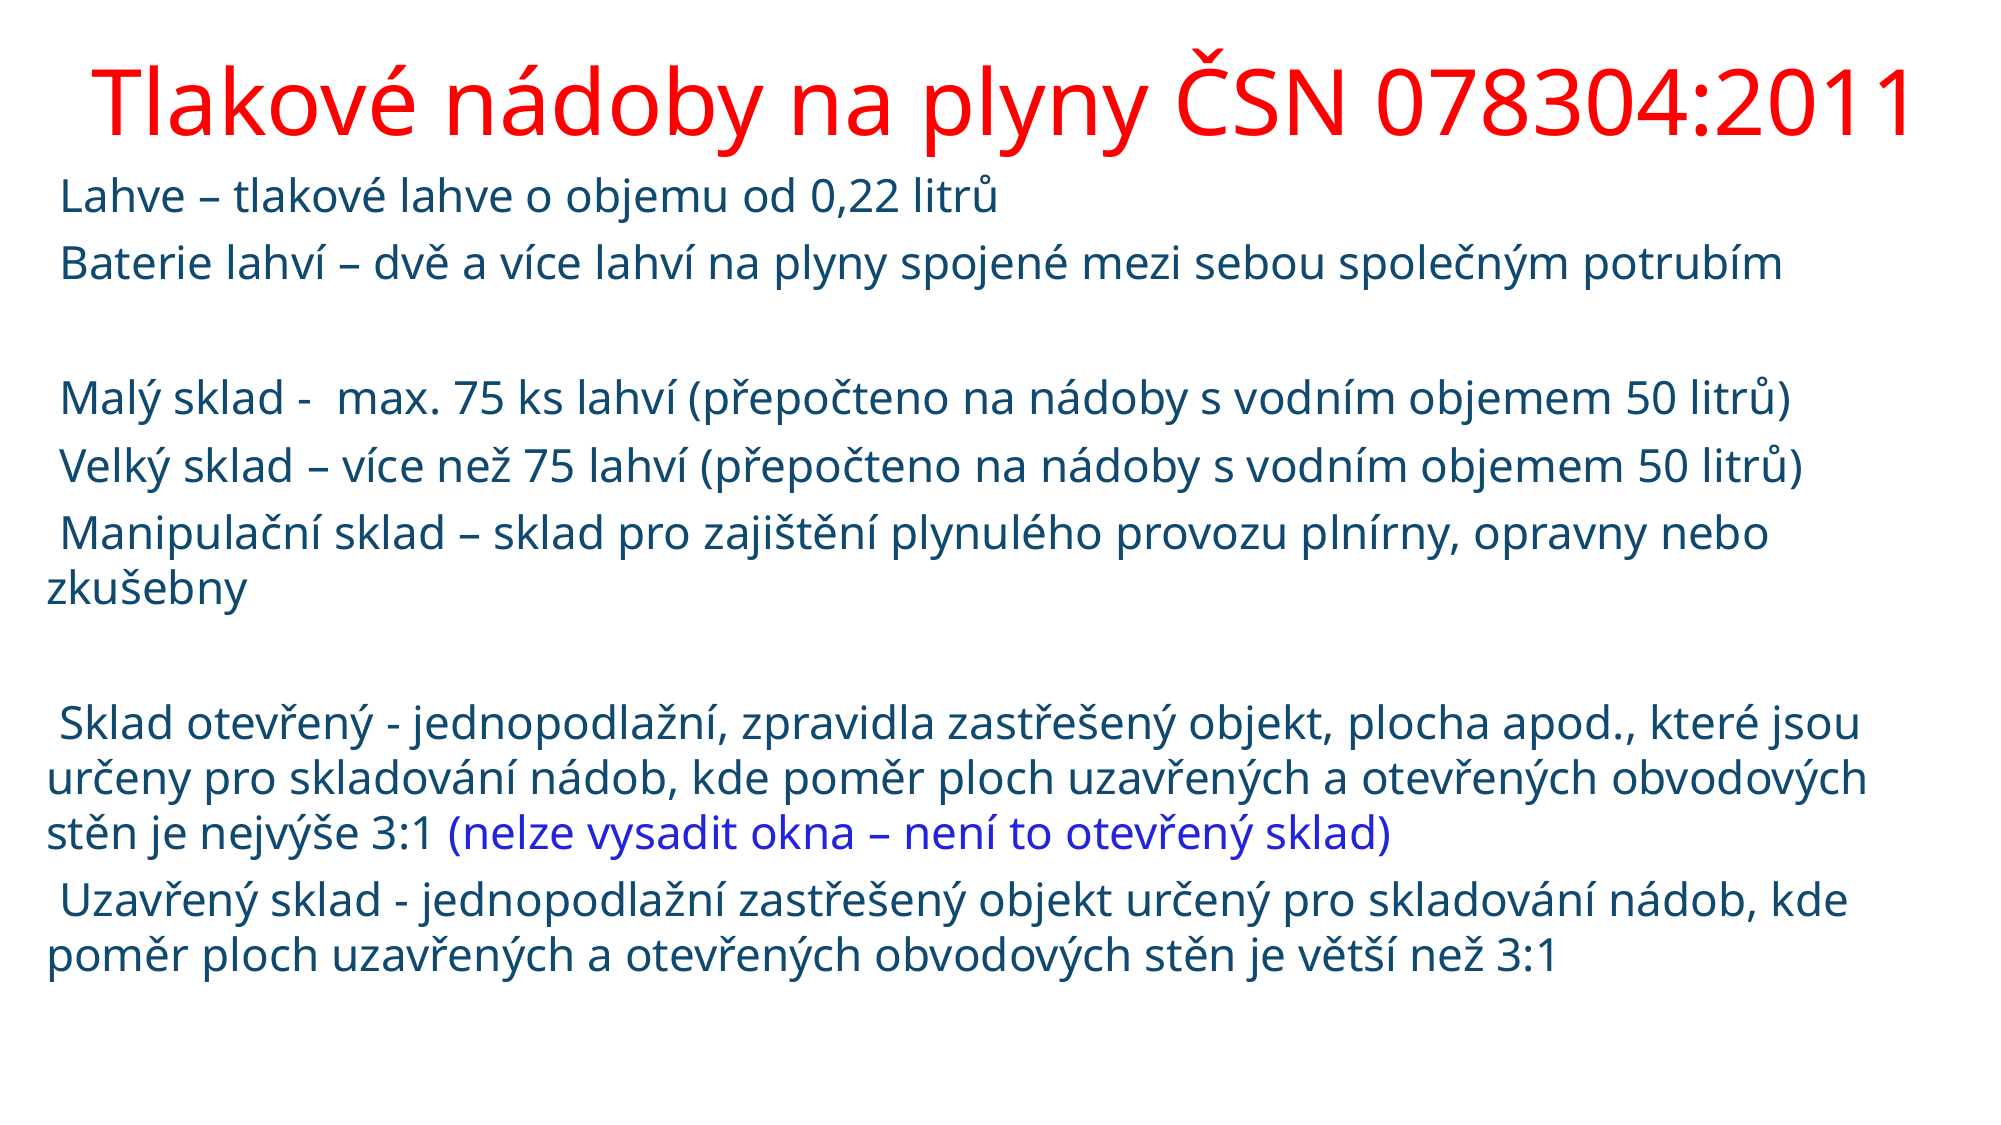

# Tlakové nádoby na plyny ČSN 078304:2011
Lahve – tlakové lahve o objemu od 0,22 litrů
Baterie lahví – dvě a více lahví na plyny spojené mezi sebou společným potrubím
Malý sklad - max. 75 ks lahví (přepočteno na nádoby s vodním objemem 50 litrů)
Velký sklad – více než 75 lahví (přepočteno na nádoby s vodním objemem 50 litrů)
Manipulační sklad – sklad pro zajištění plynulého provozu plnírny, opravny nebo zkušebny
Sklad otevřený - jednopodlažní, zpravidla zastřešený objekt, plocha apod., které jsou určeny pro skladování nádob, kde poměr ploch uzavřených a otevřených obvodových stěn je nejvýše 3:1 (nelze vysadit okna – není to otevřený sklad)
Uzavřený sklad - jednopodlažní zastřešený objekt určený pro skladování nádob, kde poměr ploch uzavřených a otevřených obvodových stěn je větší než 3:1